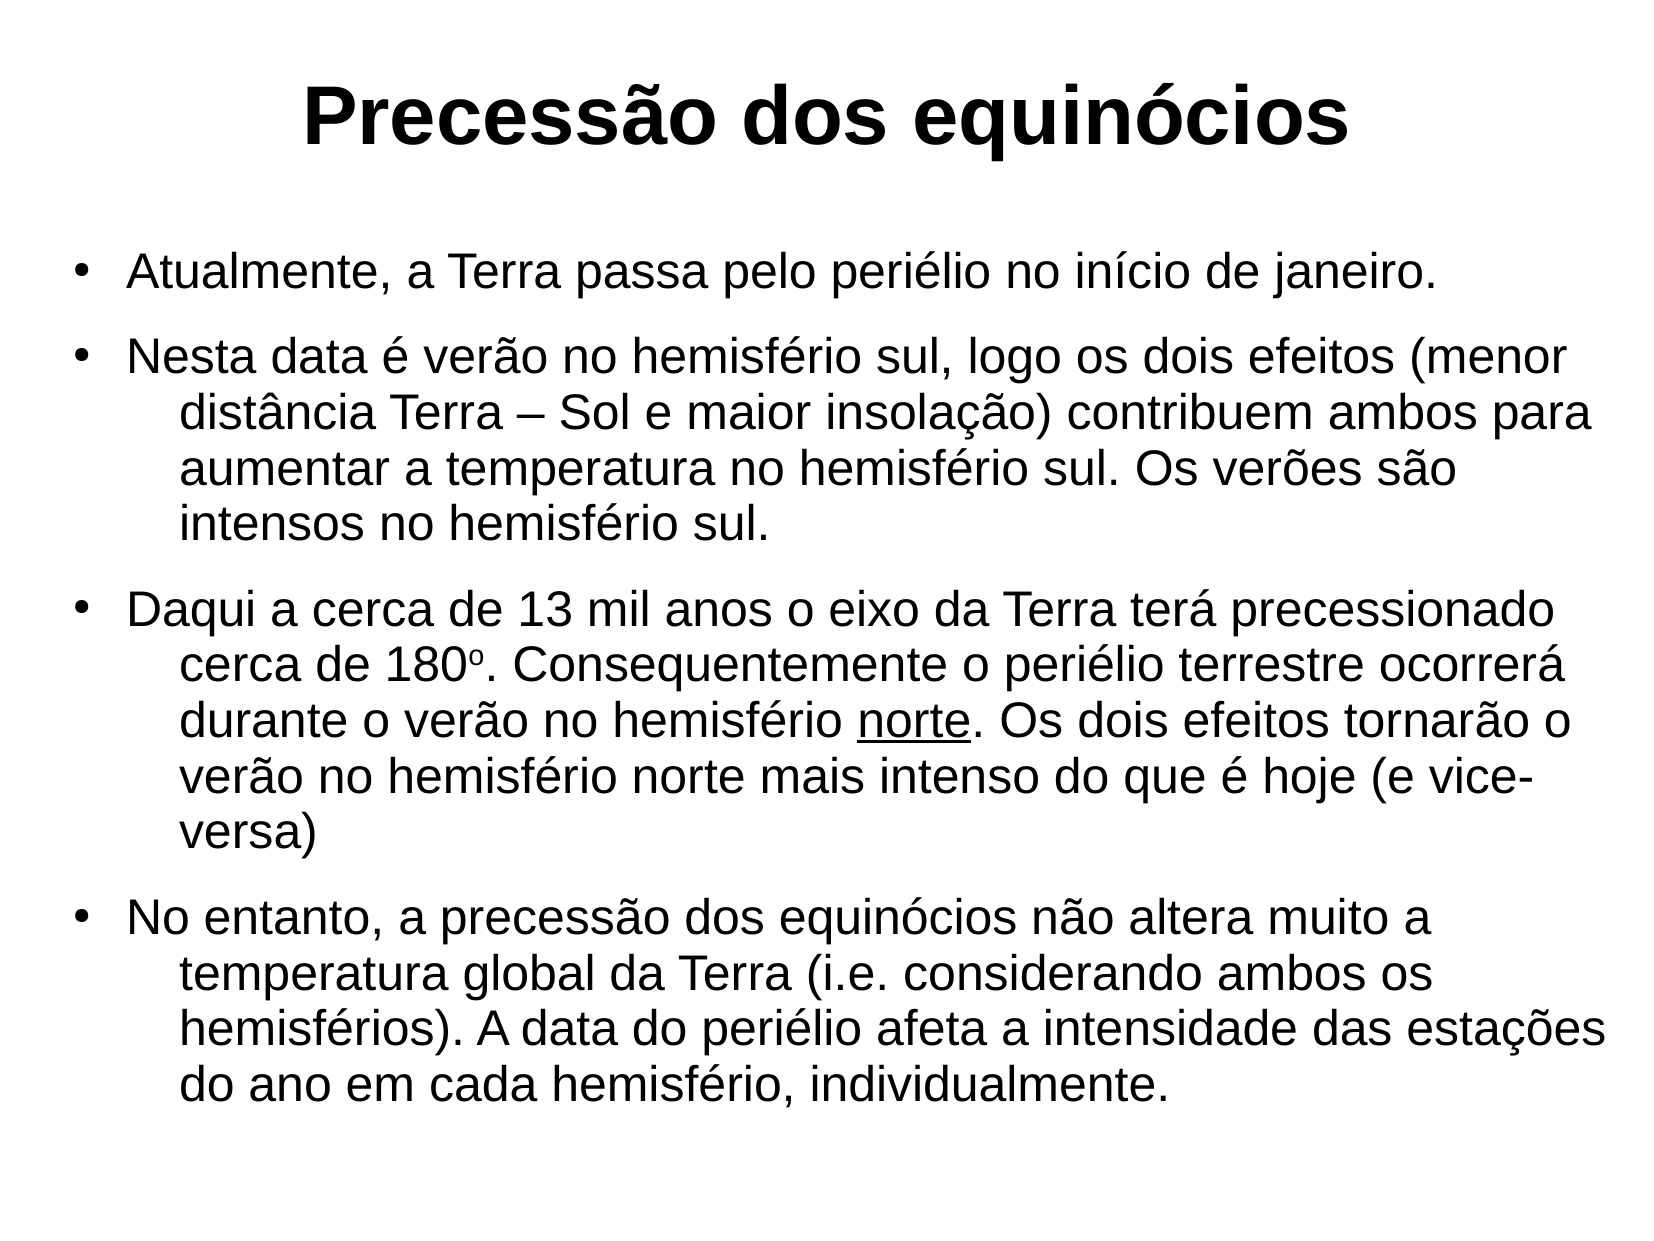

# Precessão dos equinócios
Atualmente, a Terra passa pelo periélio no início de janeiro.
Nesta data é verão no hemisfério sul, logo os dois efeitos (menor distância Terra – Sol e maior insolação) contribuem ambos para aumentar a temperatura no hemisfério sul. Os verões são intensos no hemisfério sul.
Daqui a cerca de 13 mil anos o eixo da Terra terá precessionado cerca de 180o. Consequentemente o periélio terrestre ocorrerá durante o verão no hemisfério norte. Os dois efeitos tornarão o verão no hemisfério norte mais intenso do que é hoje (e vice-versa)
No entanto, a precessão dos equinócios não altera muito a temperatura global da Terra (i.e. considerando ambos os hemisférios). A data do periélio afeta a intensidade das estações do ano em cada hemisfério, individualmente.